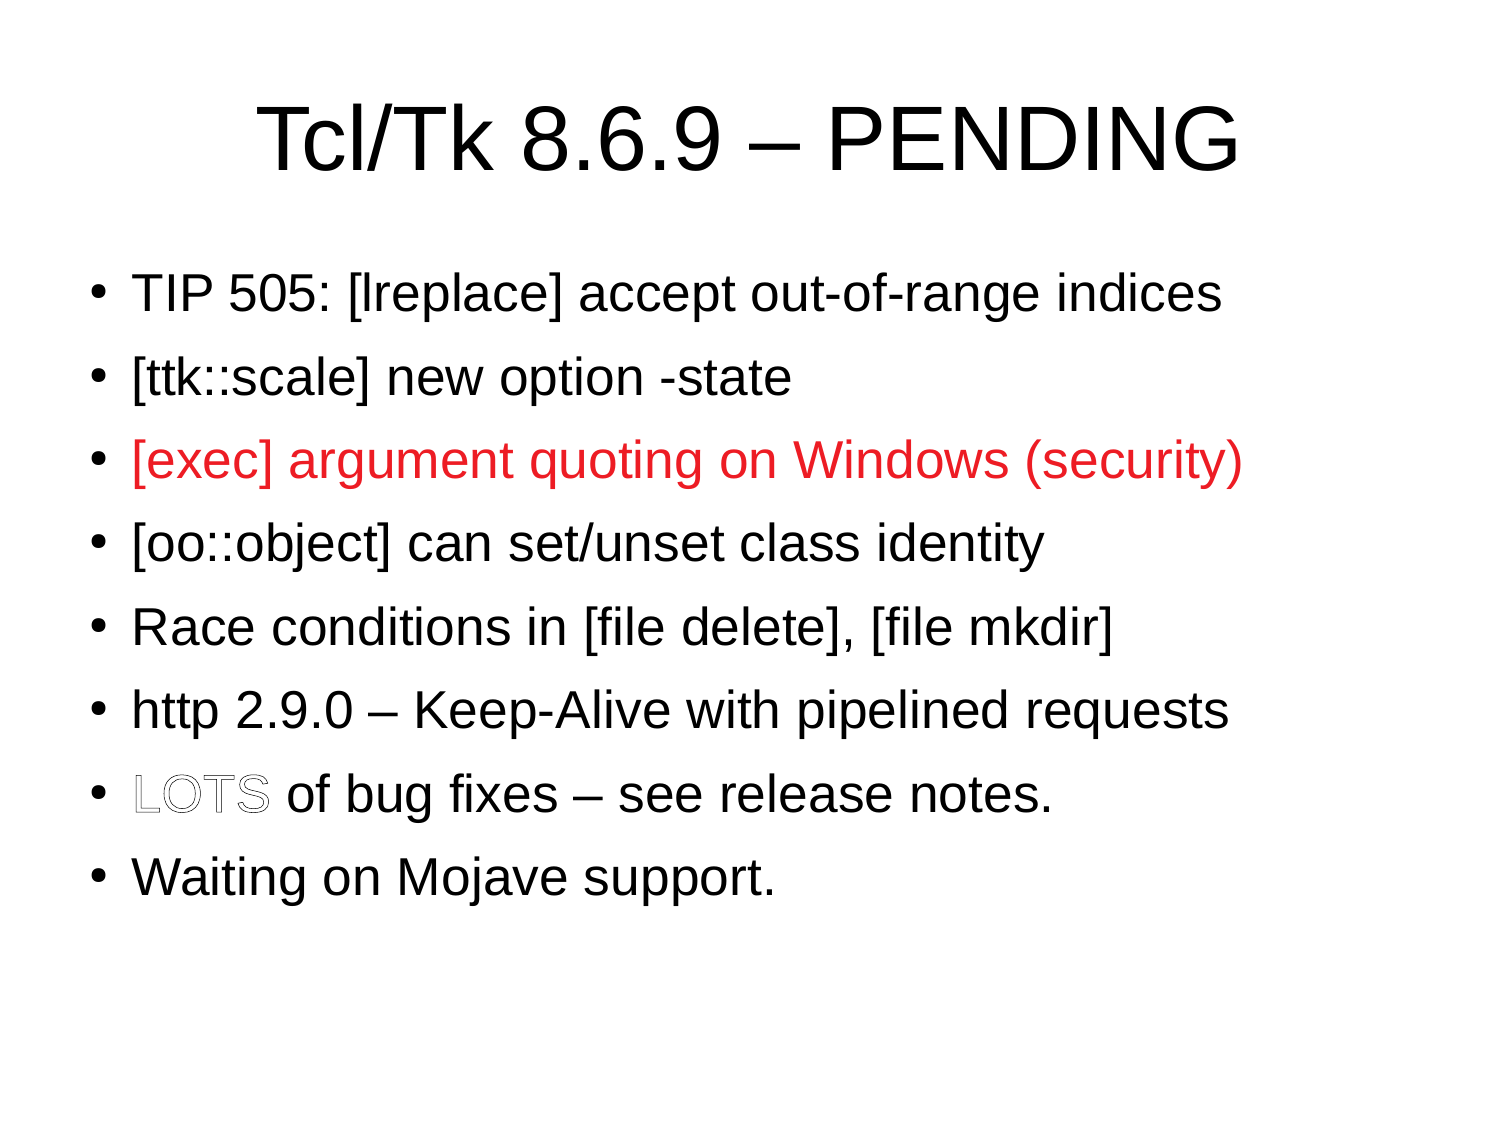

# Tcl/Tk 8.6.9 – PENDING
TIP 505: [lreplace] accept out-of-range indices
[ttk::scale] new option -state
[exec] argument quoting on Windows (security)
[oo::object] can set/unset class identity
Race conditions in [file delete], [file mkdir]
http 2.9.0 – Keep-Alive with pipelined requests
Lots of bug fixes – see release notes.
Waiting on Mojave support.